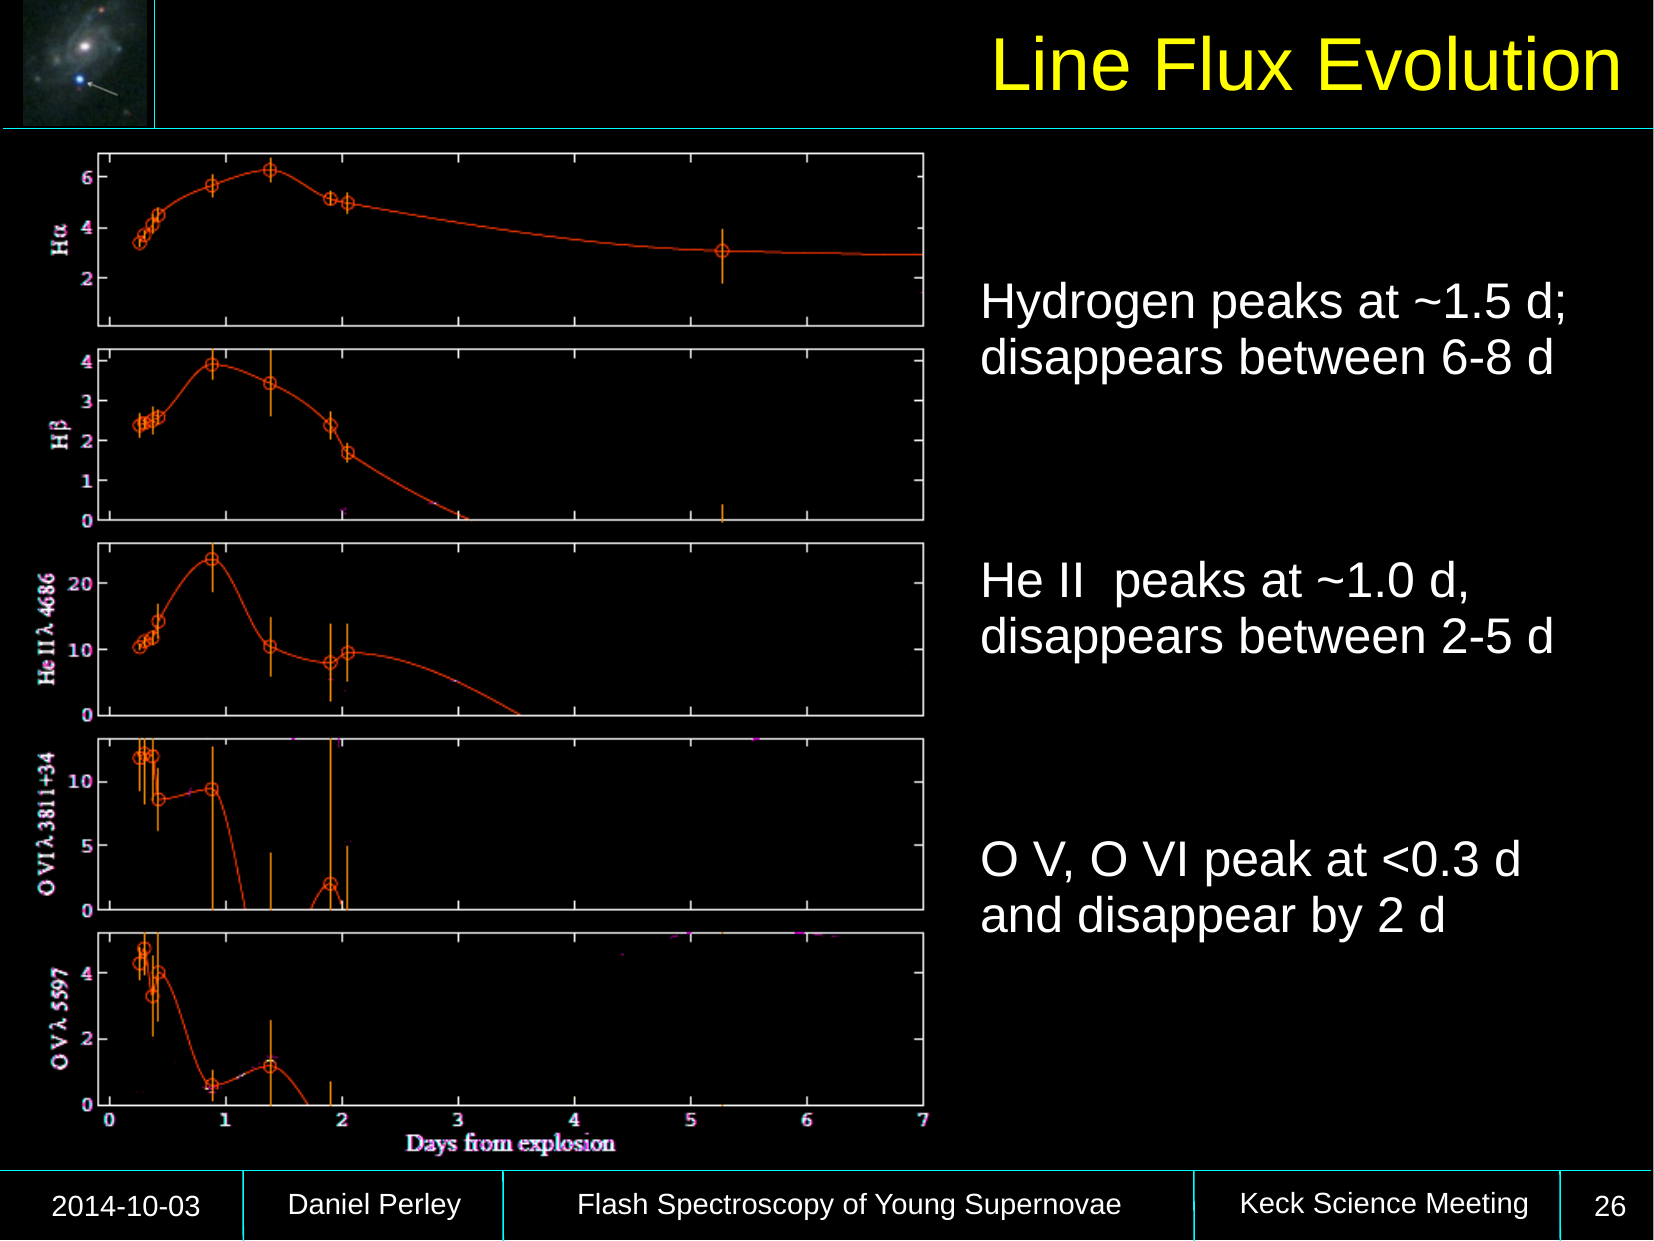

# Line Flux Evolution
Hydrogen peaks at ~1.5 d; disappears between 6-8 d
He II peaks at ~1.0 d, disappears between 2-5 d
O V, O VI peak at <0.3 d and disappear by 2 d
2014-10-03
26